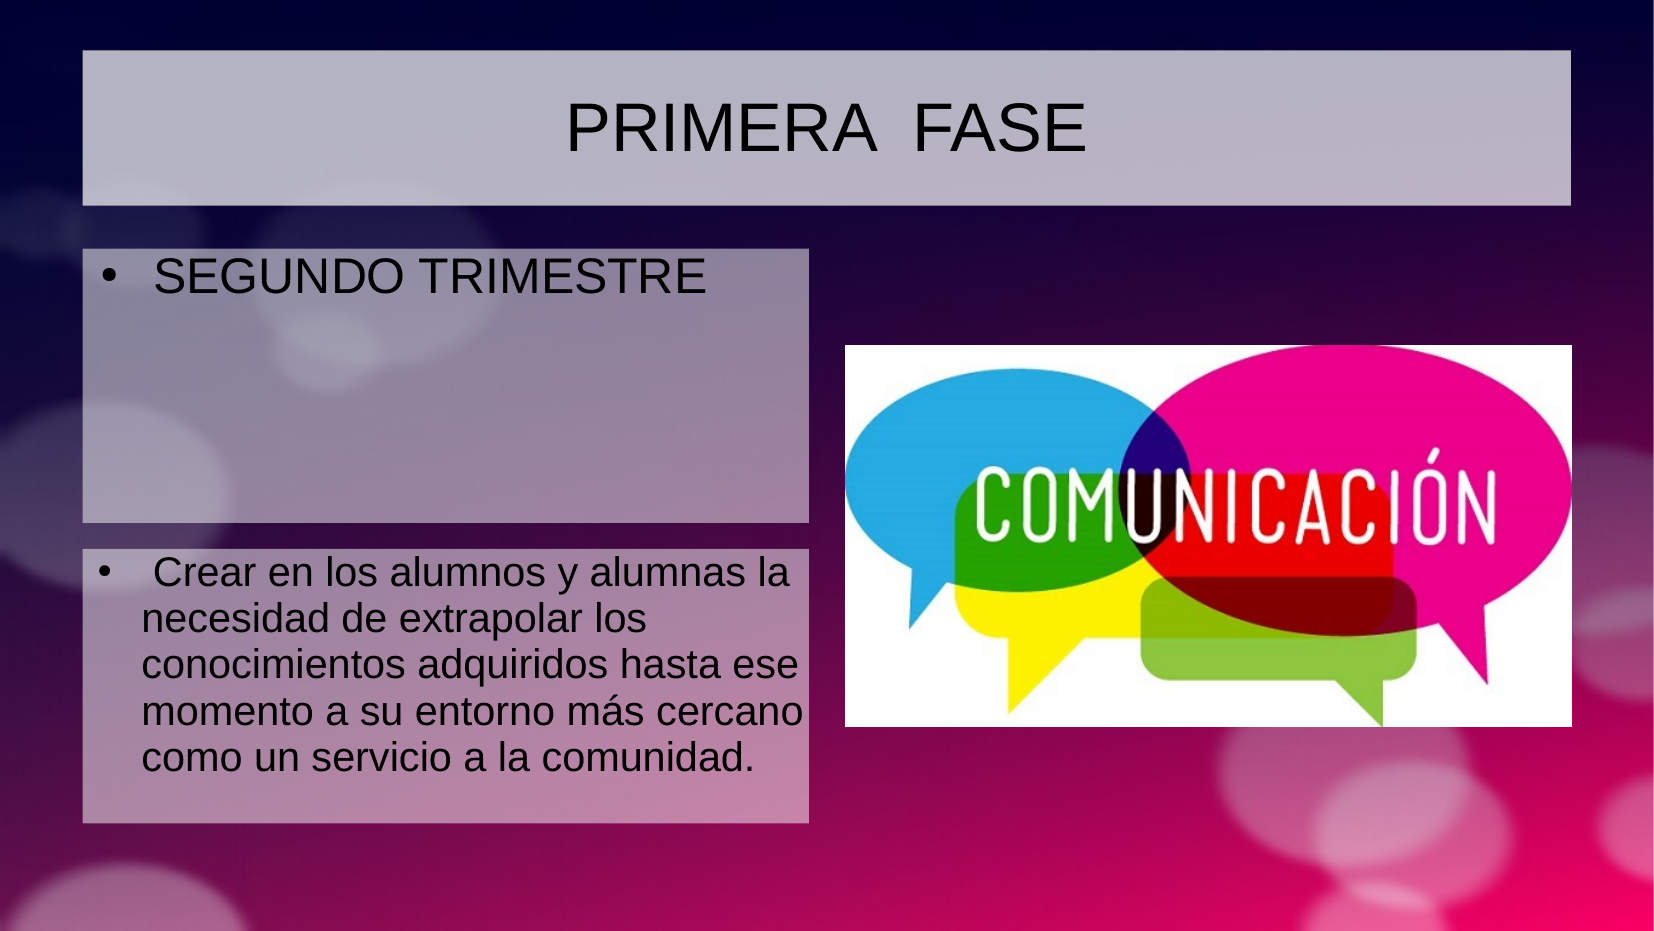

# PRIMERA FASE
SEGUNDO TRIMESTRE
 Crear en los alumnos y alumnas la necesidad de extrapolar los conocimientos adquiridos hasta ese momento a su entorno más cercano como un servicio a la comunidad.